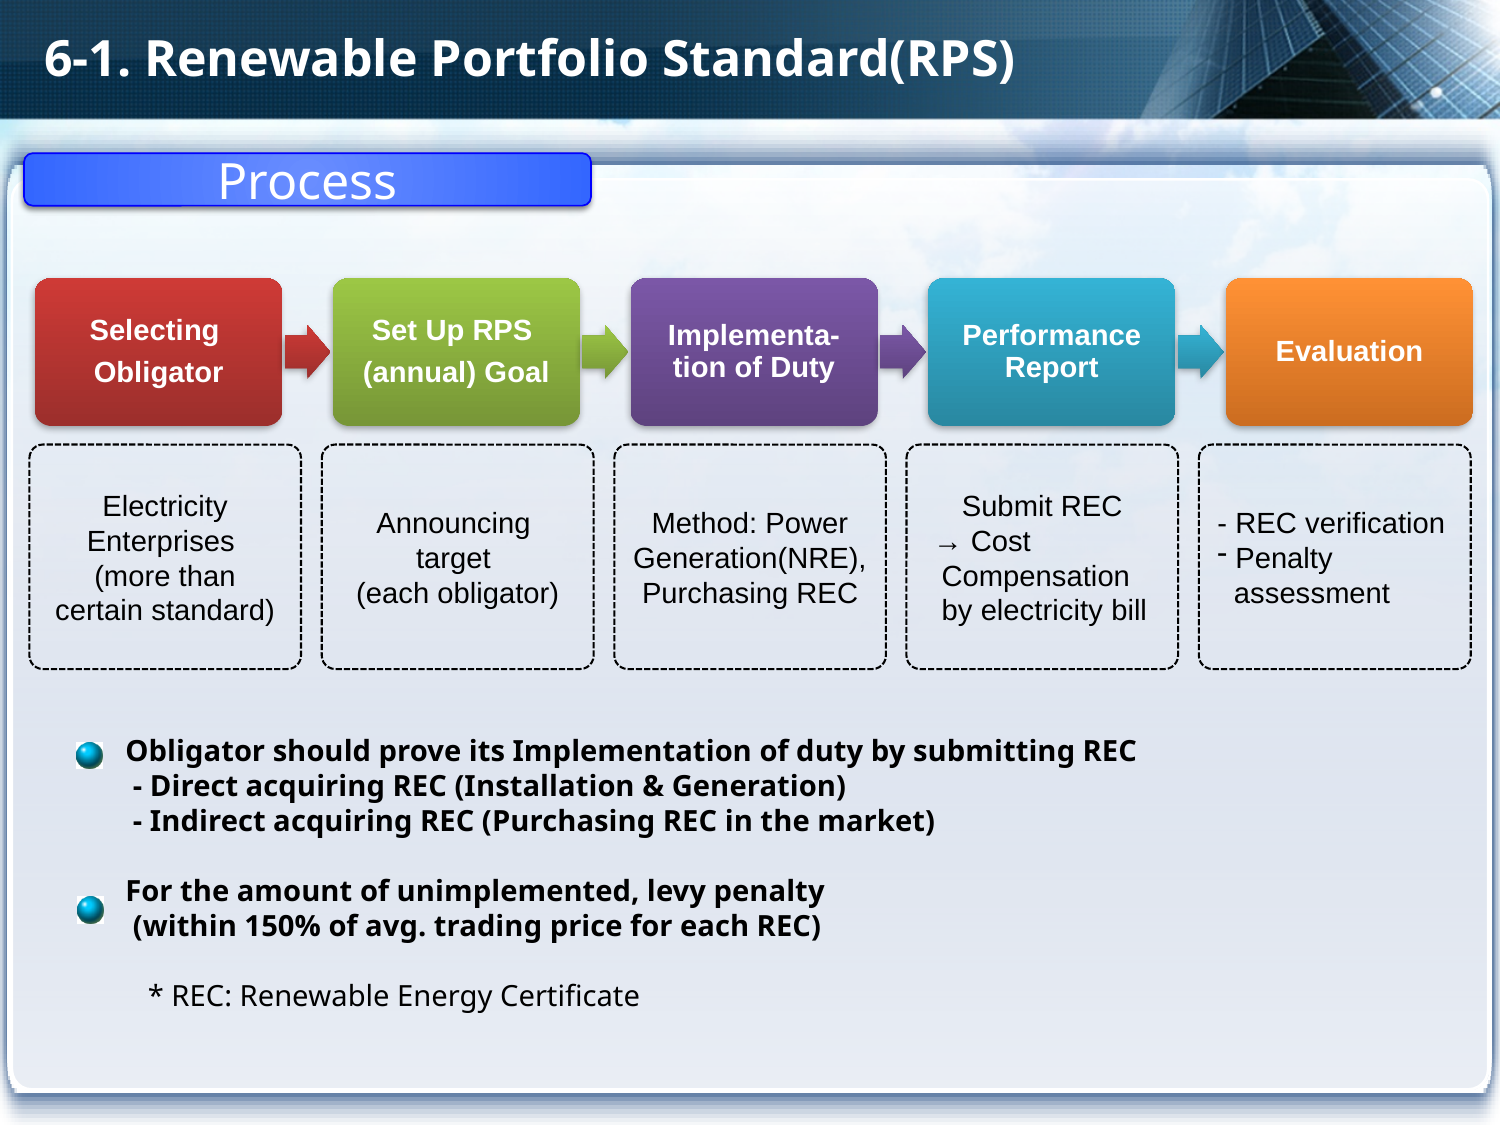

6-1. Renewable Portfolio Standard(RPS)
Process
Selecting
Obligator
Set Up RPS
(annual) Goal
Implementa-tion of Duty
Performance Report
Evaluation
Electricity Enterprises
(more than certain standard)
Announcing target
(each obligator)
Method: Power Generation(NRE), Purchasing REC
Submit REC
 → Cost
 Compensation
 by electricity bill
- REC verification
 Penalty
 assessment
Obligator should prove its Implementation of duty by submitting REC
 - Direct acquiring REC (Installation & Generation)
 - Indirect acquiring REC (Purchasing REC in the market)
For the amount of unimplemented, levy penalty
 (within 150% of avg. trading price for each REC)
 * REC: Renewable Energy Certificate